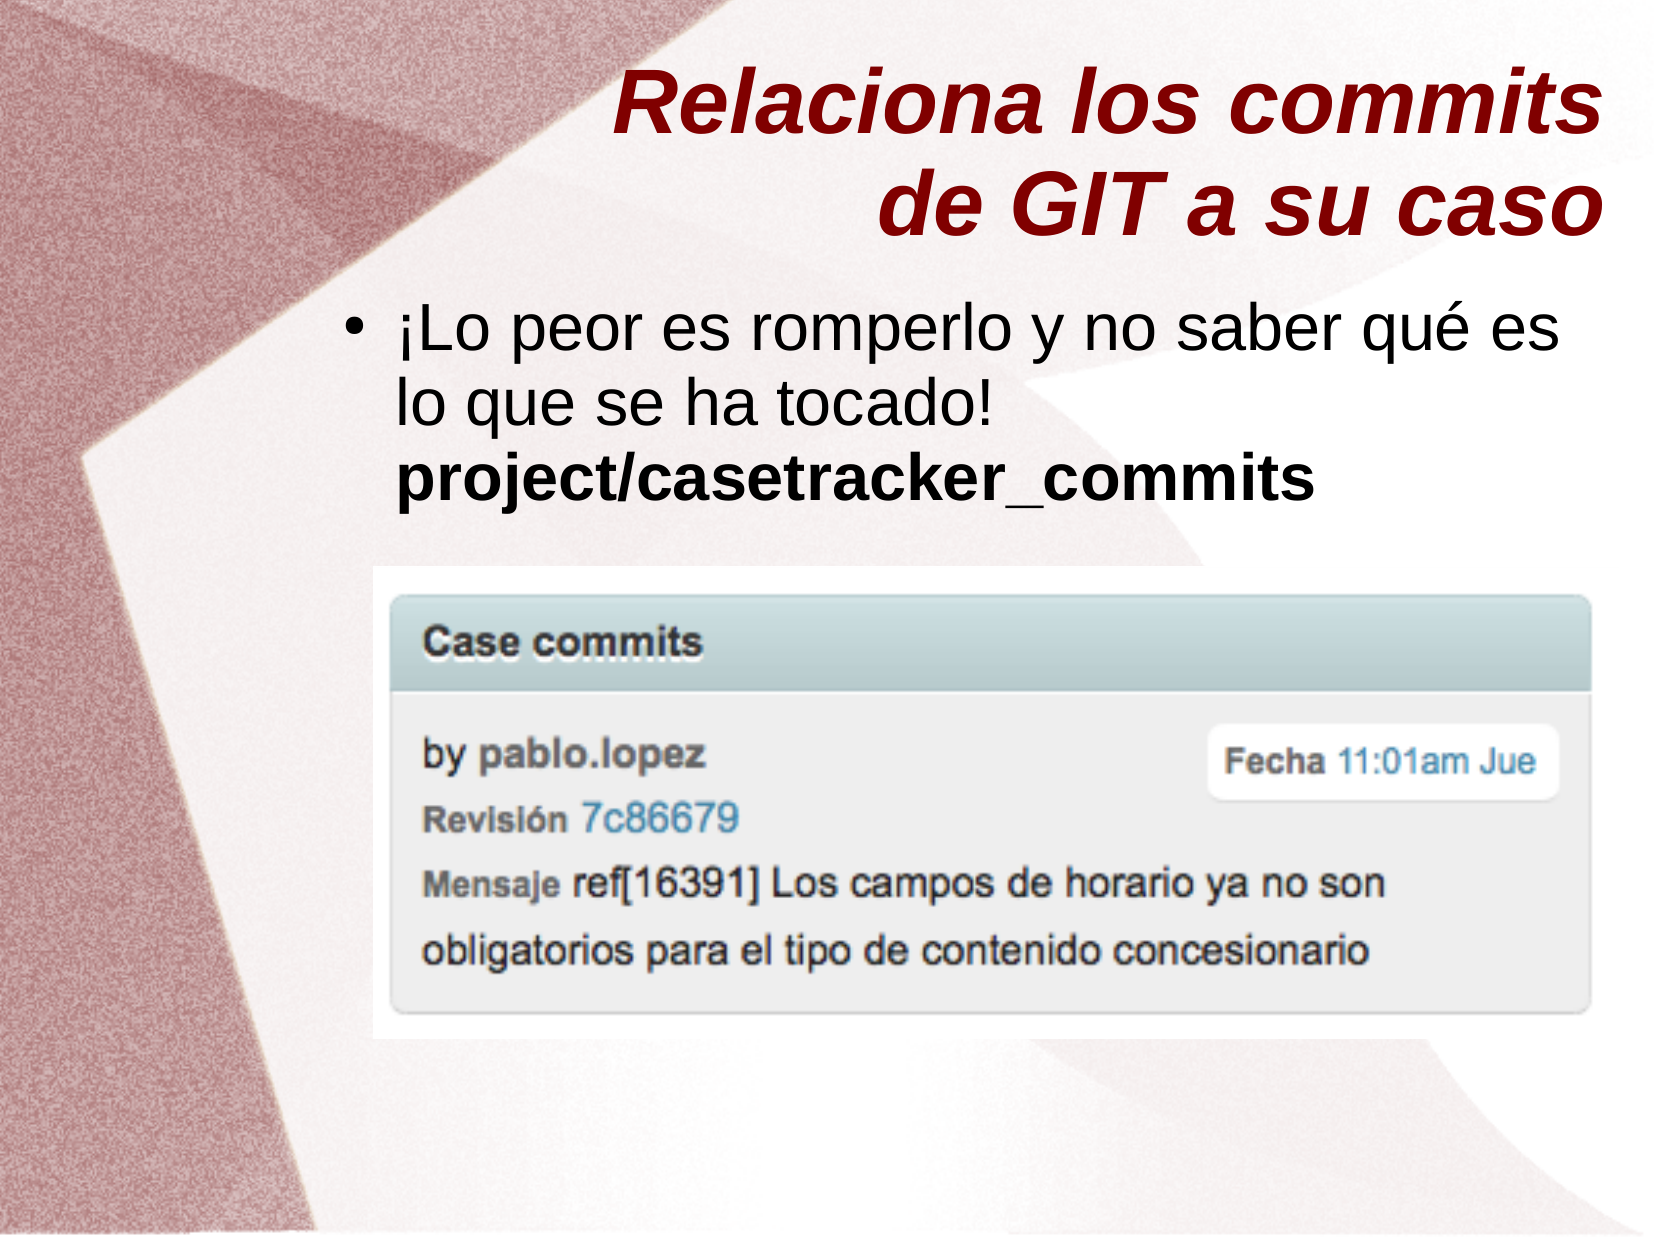

# Relaciona los commits de GIT a su caso
¡Lo peor es romperlo y no saber qué es lo que se ha tocado!
project/casetracker_commits